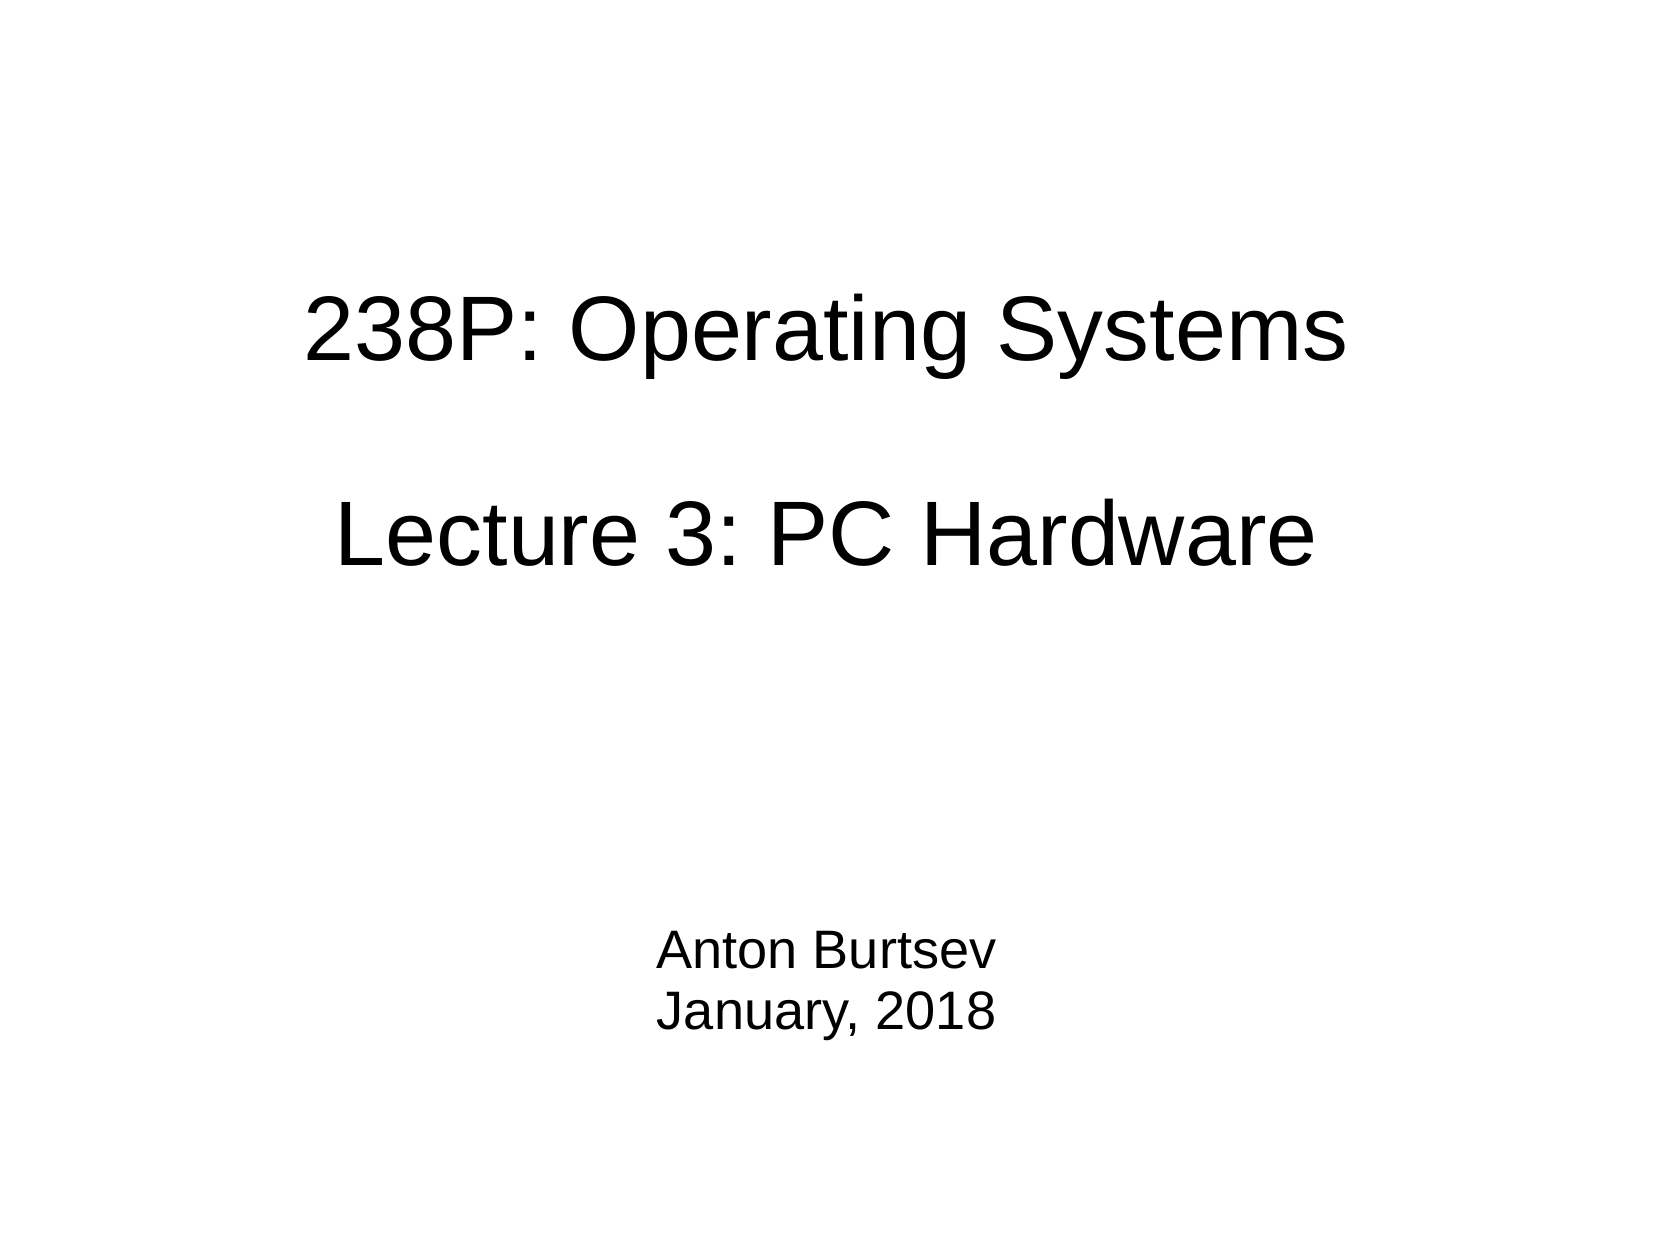

# 238P: Operating Systems Lecture 3: PC Hardware
Anton Burtsev
January, 2018